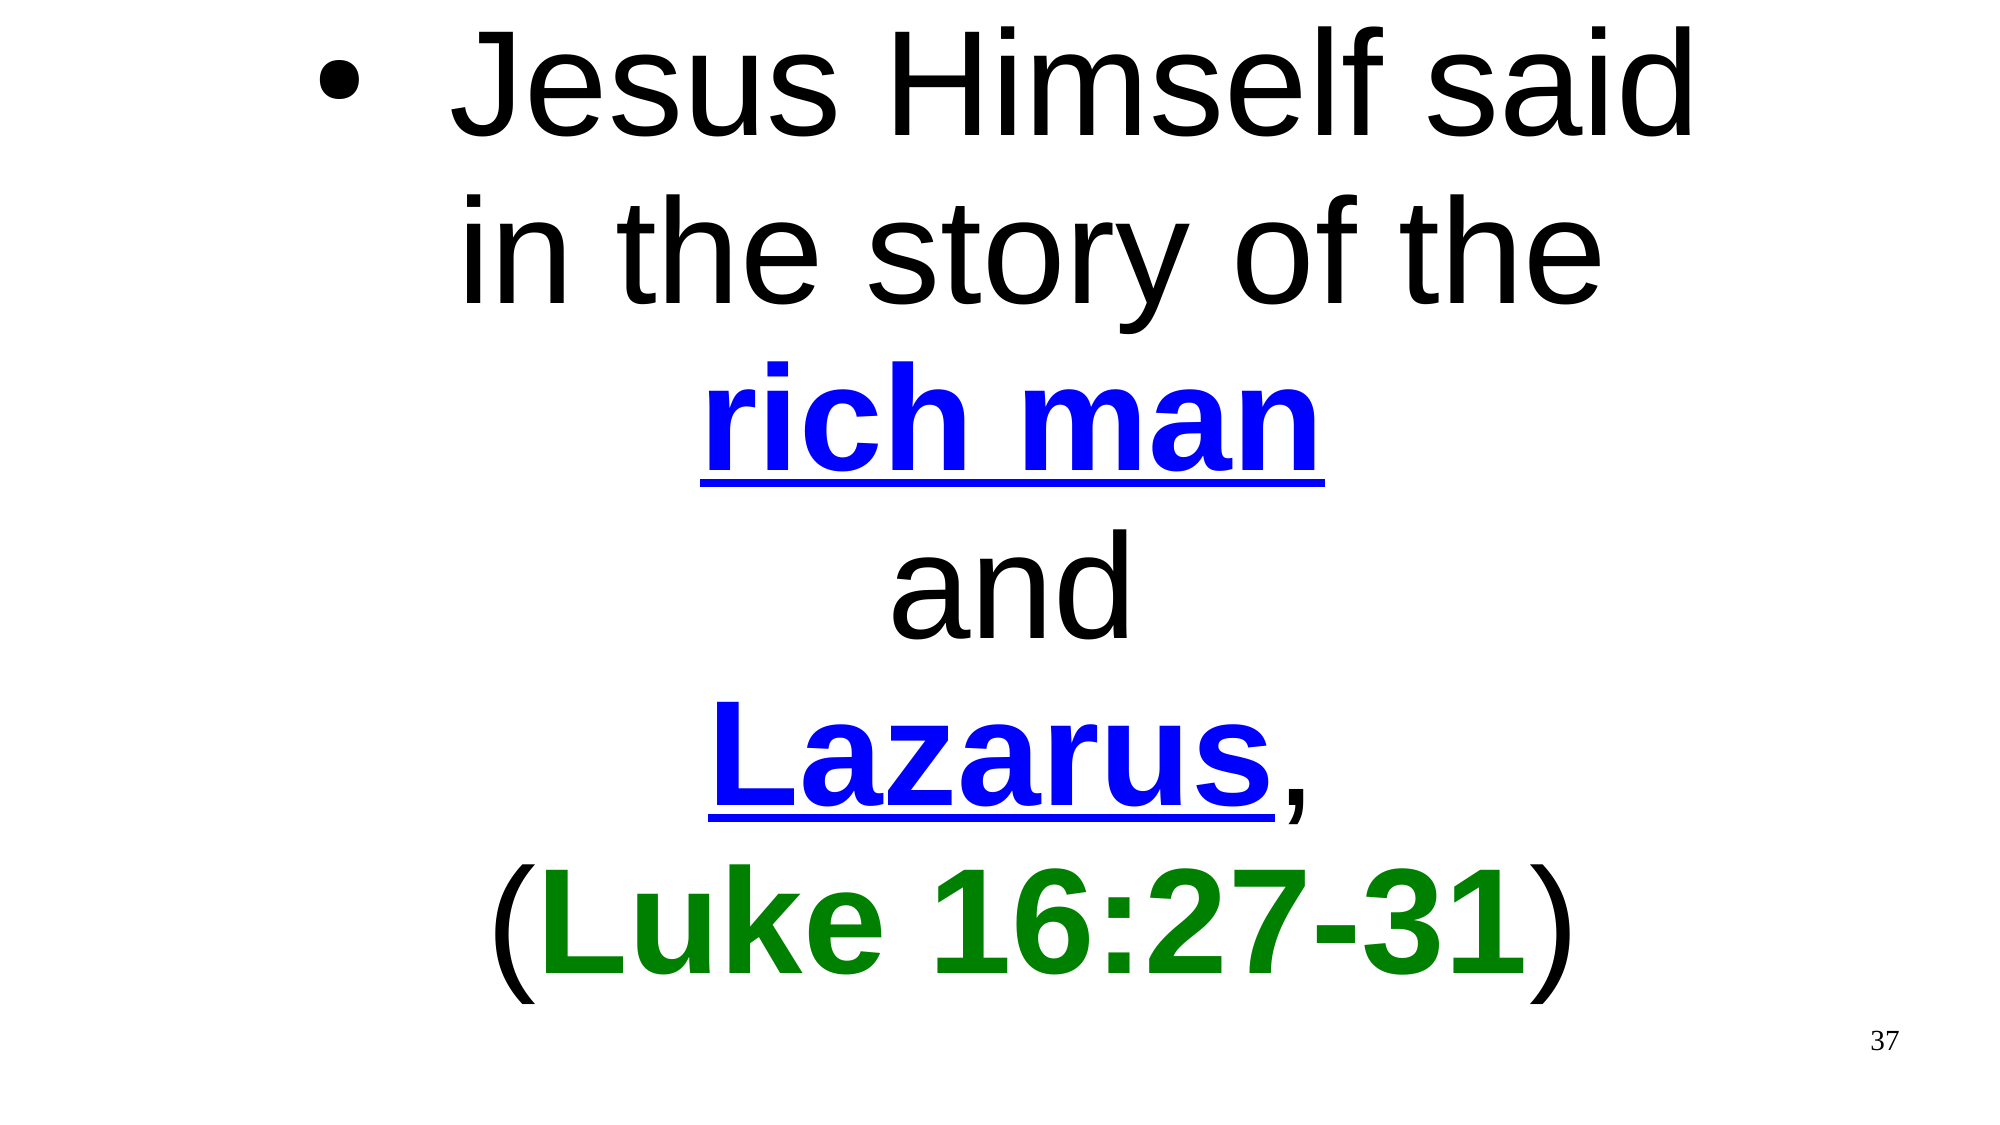

# Jesus Himself said in the story of the rich man and Lazarus, (Luke 16:27-31)
37